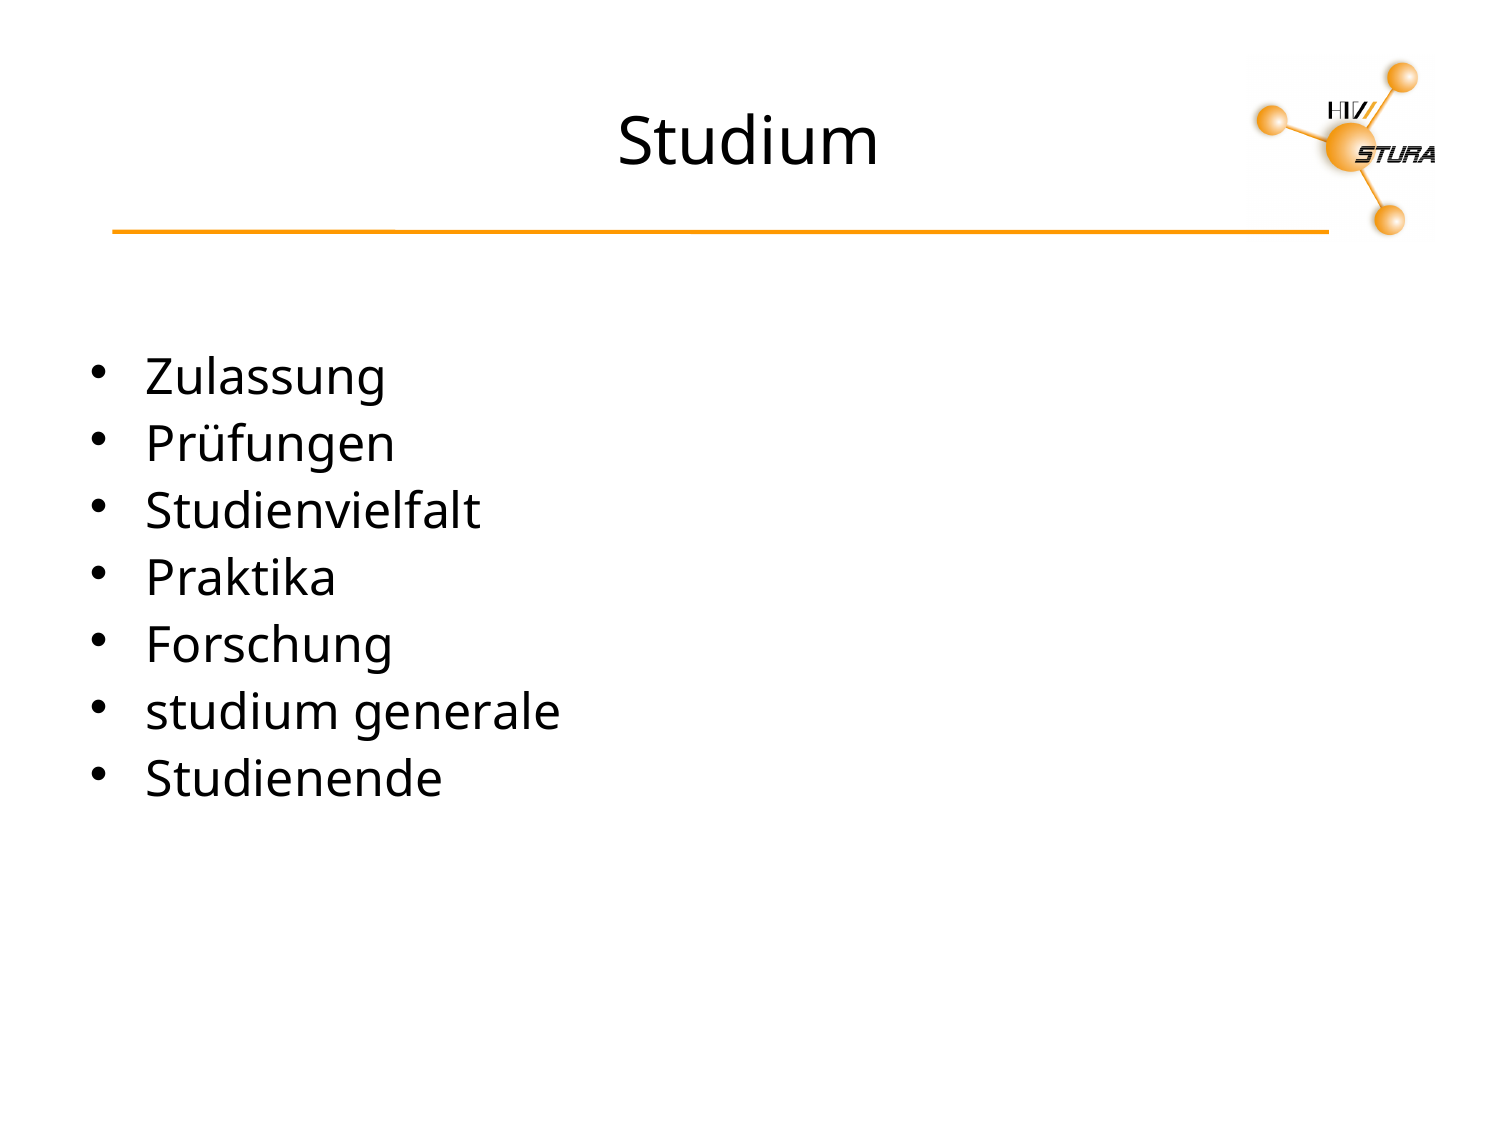

# Studium
Zulassung
Prüfungen
Studienvielfalt
Praktika
Forschung
studium generale
Studienende